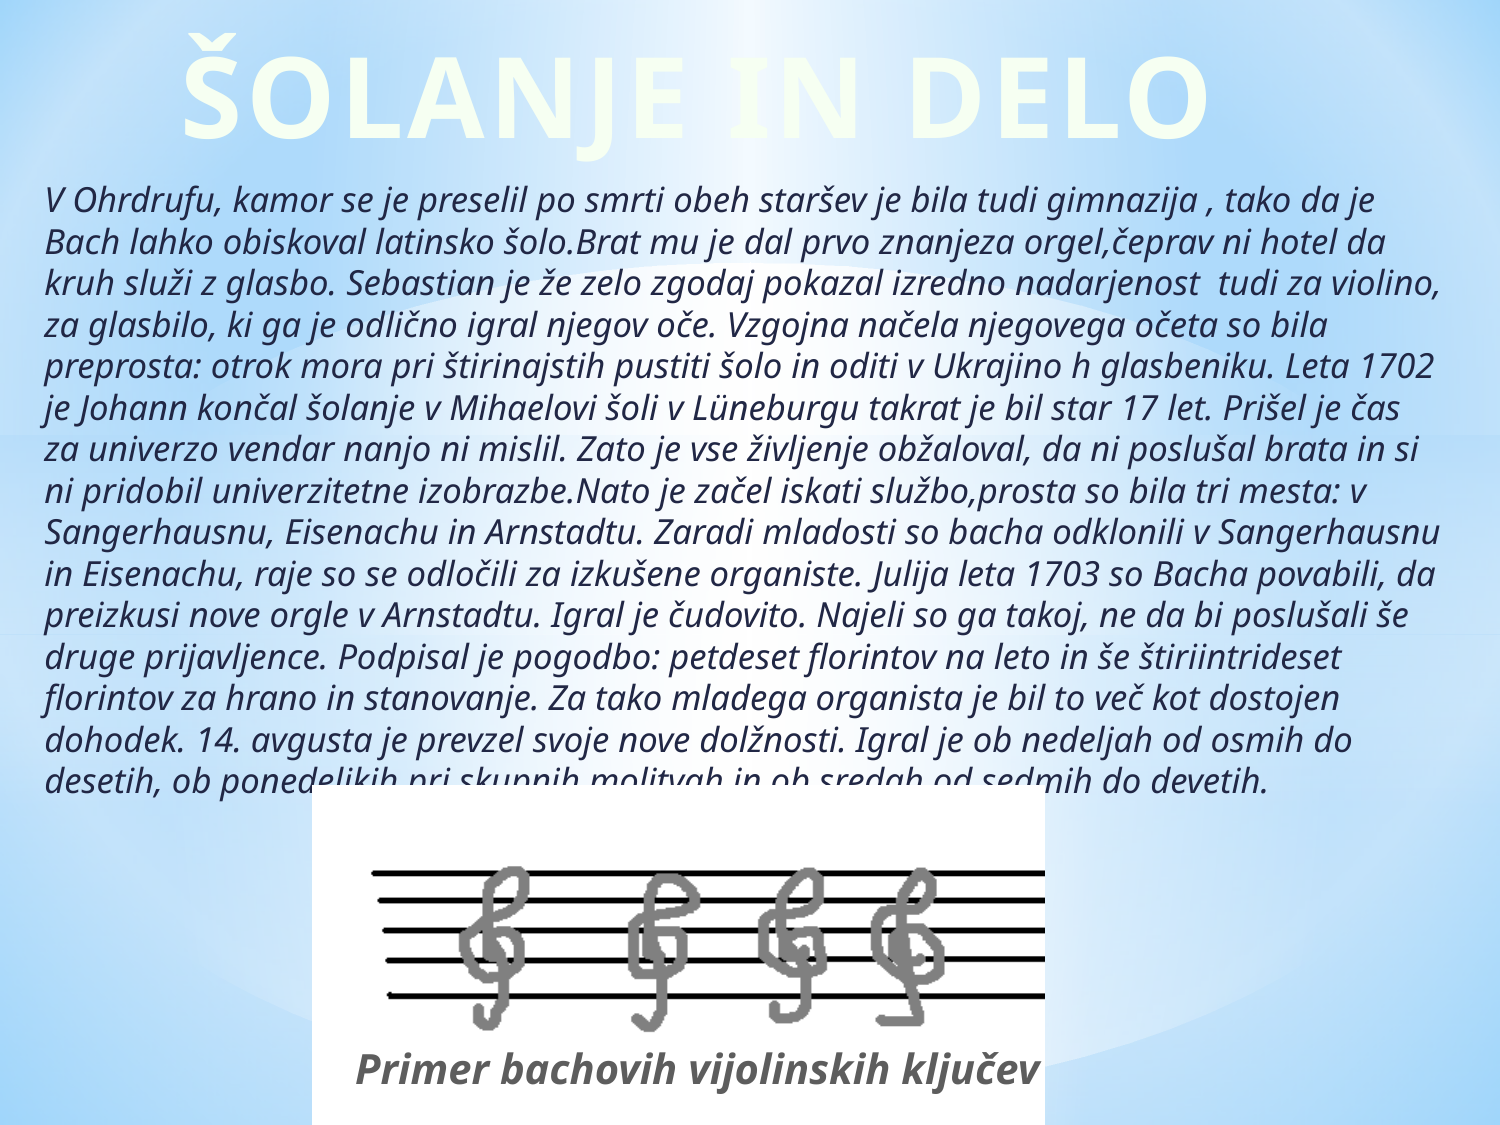

ŠOLANJE IN DELO
# V Ohrdrufu, kamor se je preselil po smrti obeh staršev je bila tudi gimnazija , tako da je Bach lahko obiskoval latinsko šolo.Brat mu je dal prvo znanjeza orgel,čeprav ni hotel da kruh služi z glasbo. Sebastian je že zelo zgodaj pokazal izredno nadarjenost tudi za violino, za glasbilo, ki ga je odlično igral njegov oče. Vzgojna načela njegovega očeta so bila preprosta: otrok mora pri štirinajstih pustiti šolo in oditi v Ukrajino h glasbeniku. Leta 1702 je Johann končal šolanje v Mihaelovi šoli v Lüneburgu takrat je bil star 17 let. Prišel je čas za univerzo vendar nanjo ni mislil. Zato je vse življenje obžaloval, da ni poslušal brata in si ni pridobil univerzitetne izobrazbe.Nato je začel iskati službo,prosta so bila tri mesta: v Sangerhausnu, Eisenachu in Arnstadtu. Zaradi mladosti so bacha odklonili v Sangerhausnu in Eisenachu, raje so se odločili za izkušene organiste. Julija leta 1703 so Bacha povabili, da preizkusi nove orgle v Arnstadtu. Igral je čudovito. Najeli so ga takoj, ne da bi poslušali še druge prijavljence. Podpisal je pogodbo: petdeset florintov na leto in še štiriintrideset florintov za hrano in stanovanje. Za tako mladega organista je bil to več kot dostojen dohodek. 14. avgusta je prevzel svoje nove dolžnosti. Igral je ob nedeljah od osmih do desetih, ob ponedeljkih pri skupnih molitvah in ob sredah od sedmih do devetih.
Primer bachovih vijolinskih ključev